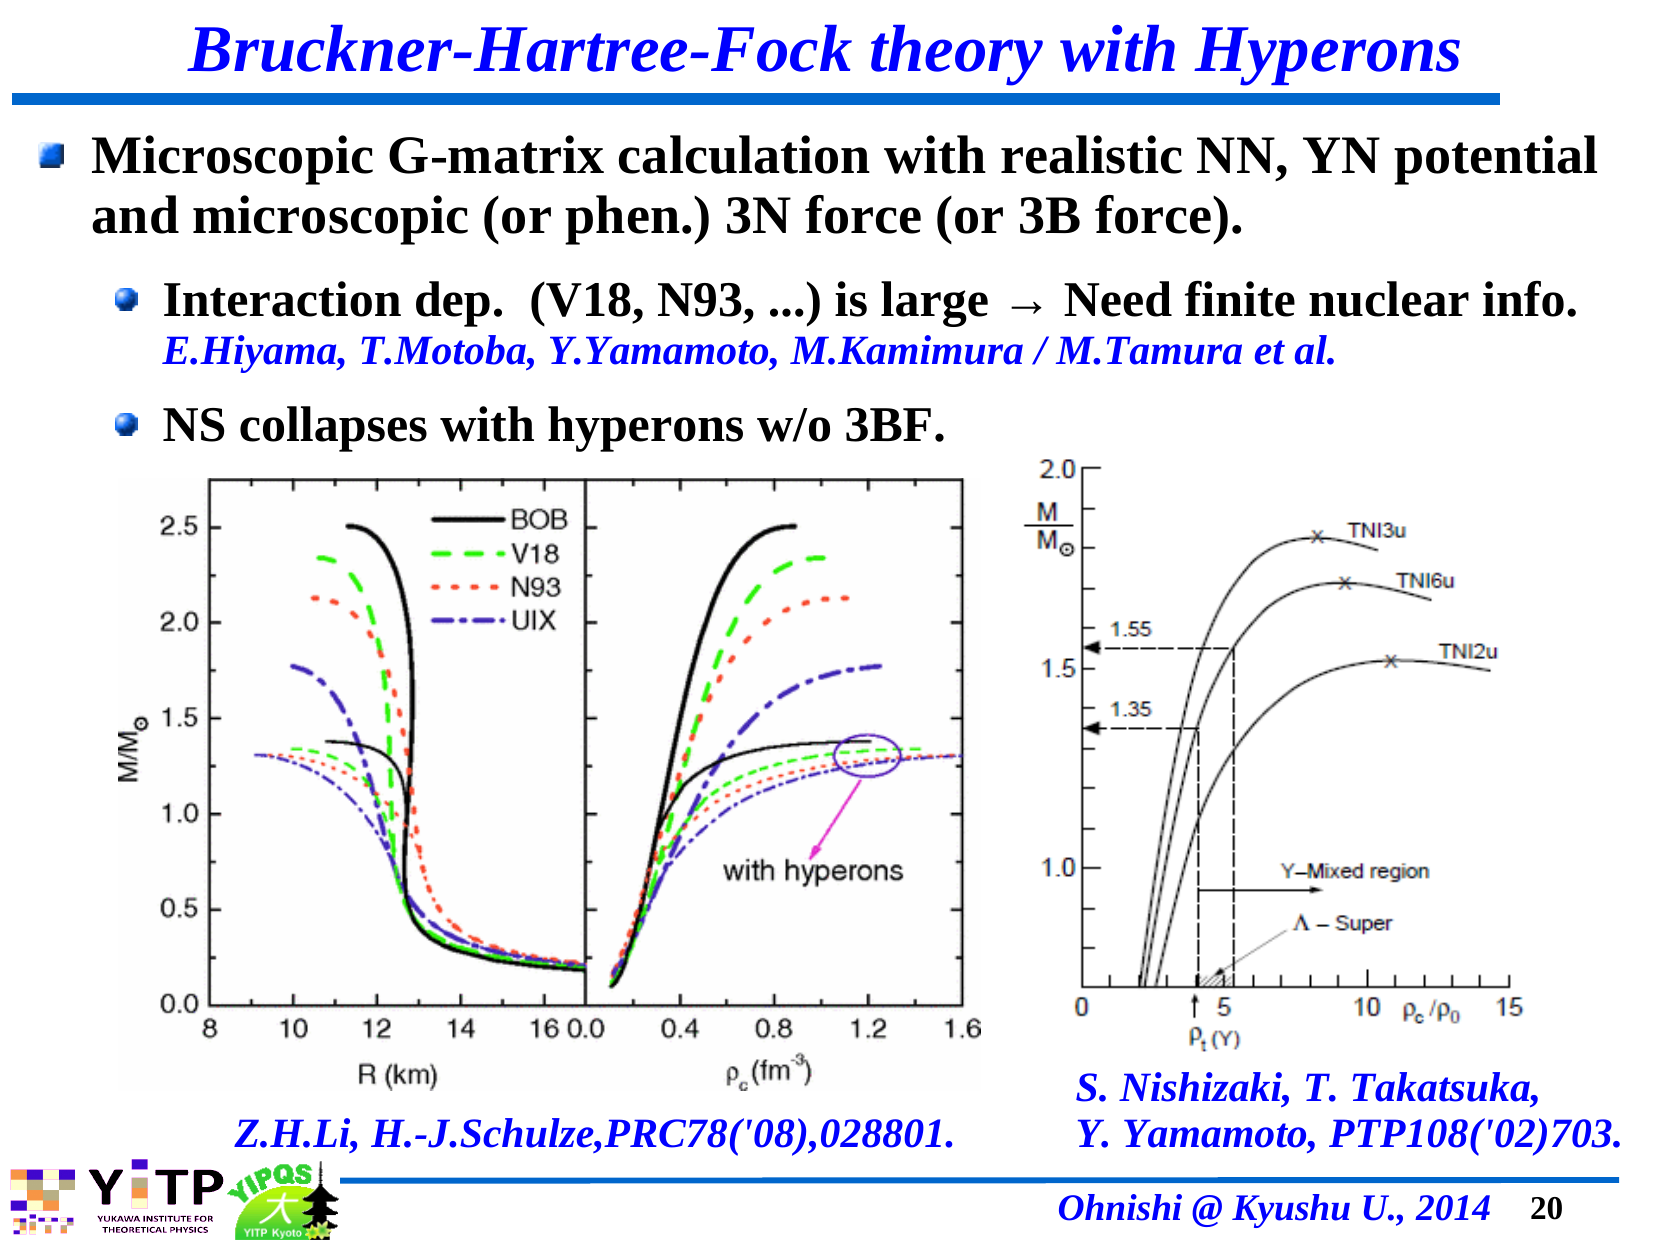

# Bruckner-Hartree-Fock theory with Hyperons
Microscopic G-matrix calculation with realistic NN, YN potential
and microscopic (or phen.) 3N force (or 3B force).
Interaction dep. (V18, N93, ...) is large → Need finite nuclear info.
E.Hiyama, T.Motoba, Y.Yamamoto, M.Kamimura / M.Tamura et al.
NS collapses with hyperons w/o 3BF.
S. Nishizaki, T. Takatsuka,
Y. Yamamoto, PTP108('02)703.
Z.H.Li, H.-J.Schulze,PRC78('08),028801.